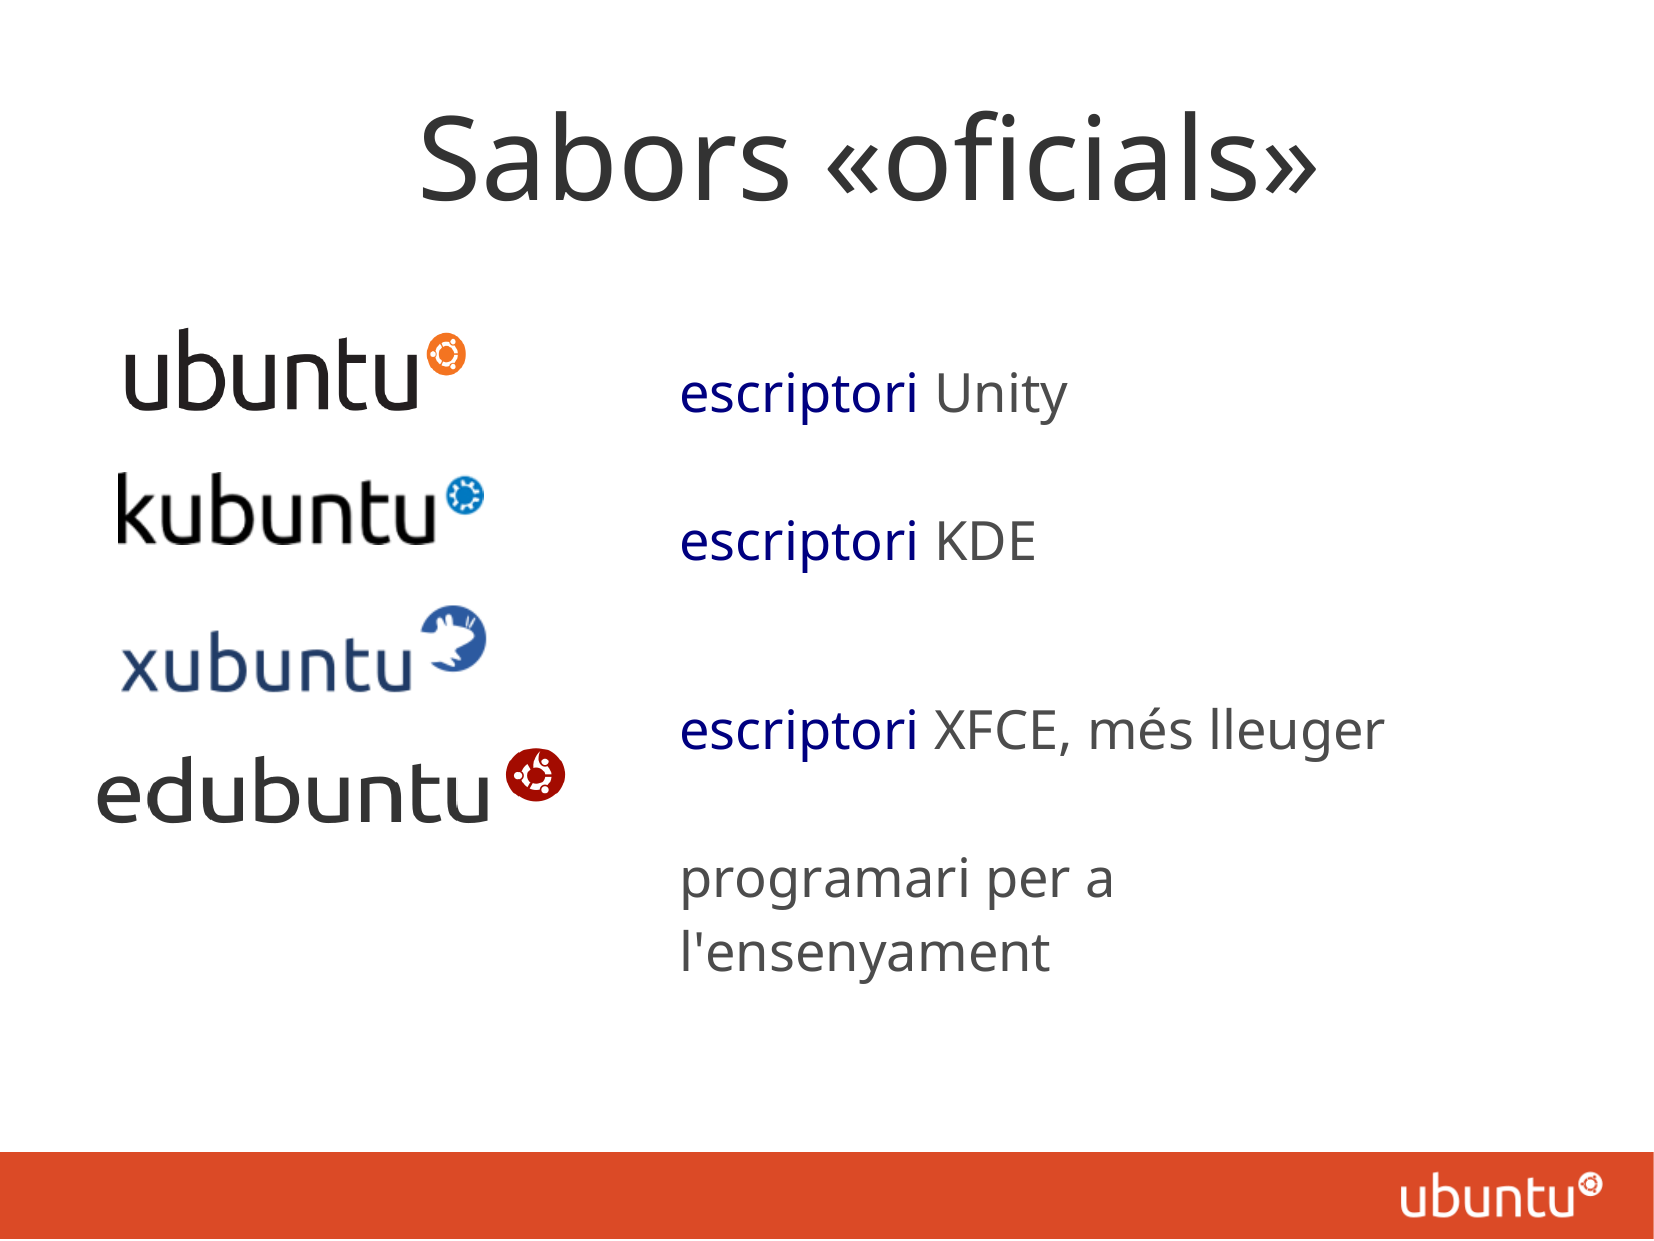

# Sabors «oficials»
escriptori Unity
escriptori KDE
escriptori XFCE, més lleuger
programari per a l'ensenyament